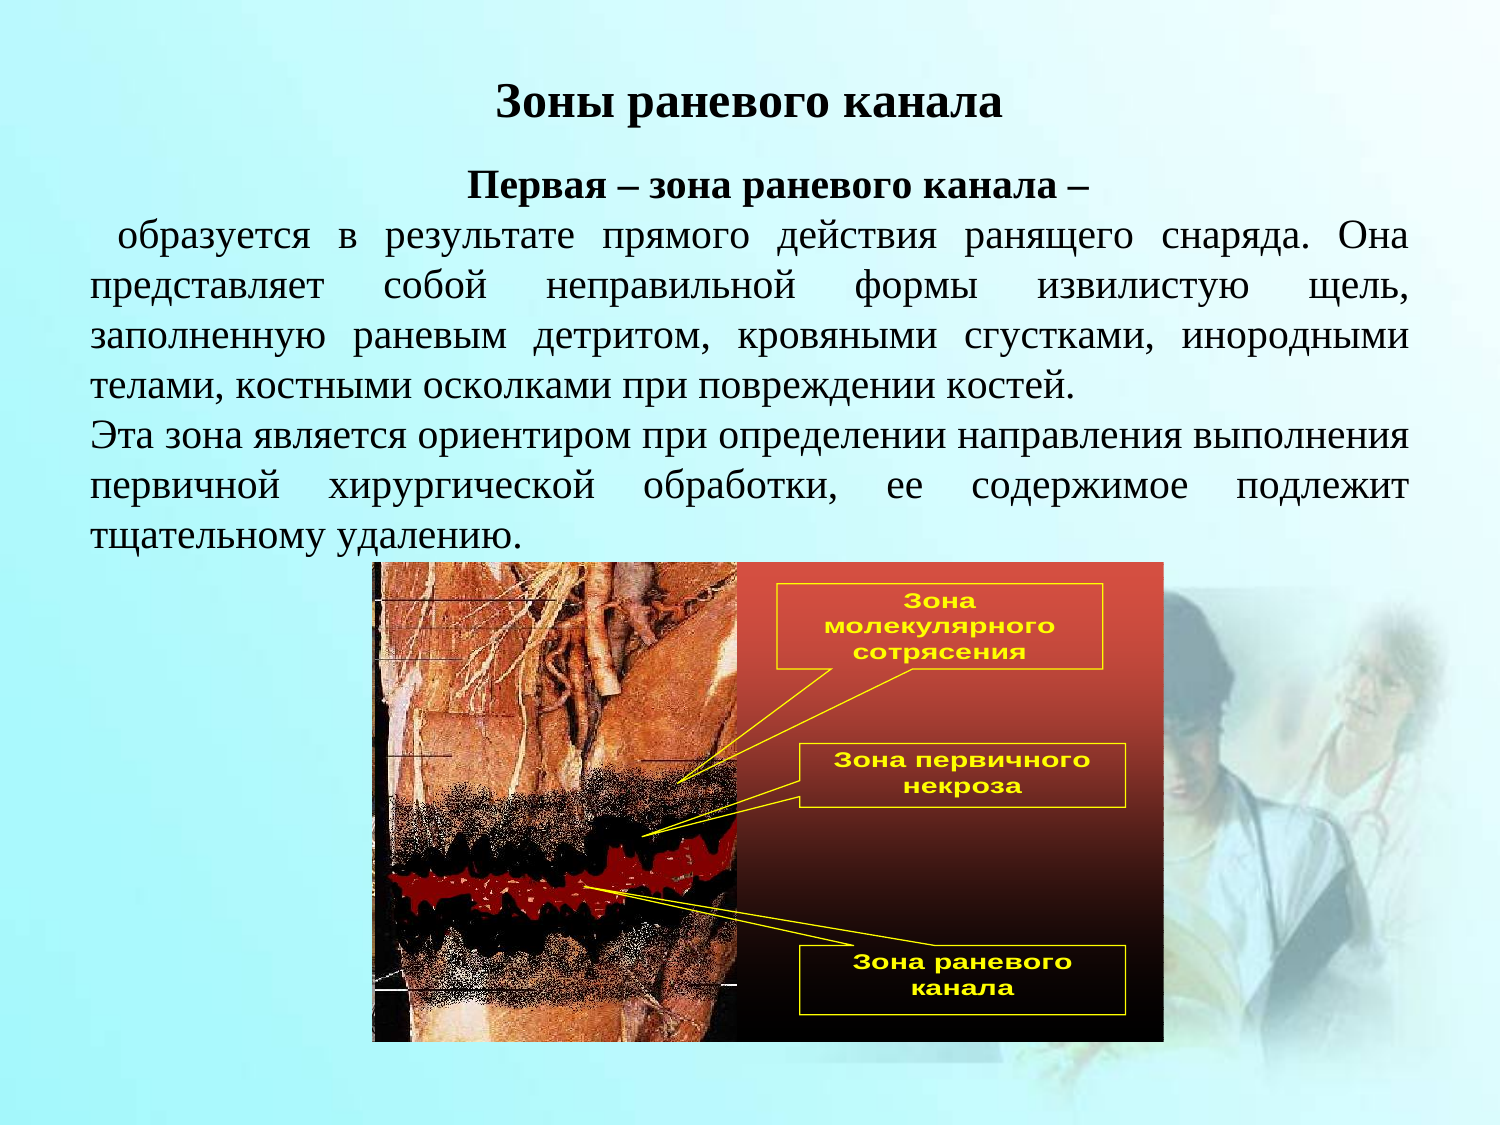

# Зоны раневого канала
Первая – зона раневого канала –
 образуется в результате прямого действия ранящего снаряда. Она представляет собой неправильной формы извилистую щель, заполненную раневым детритом, кровяными сгустками, инородными телами, костными осколками при повреждении костей.
Эта зона является ориентиром при определении направления выполнения первичной хирургической обработки, ее содержимое подлежит тщательному удалению.